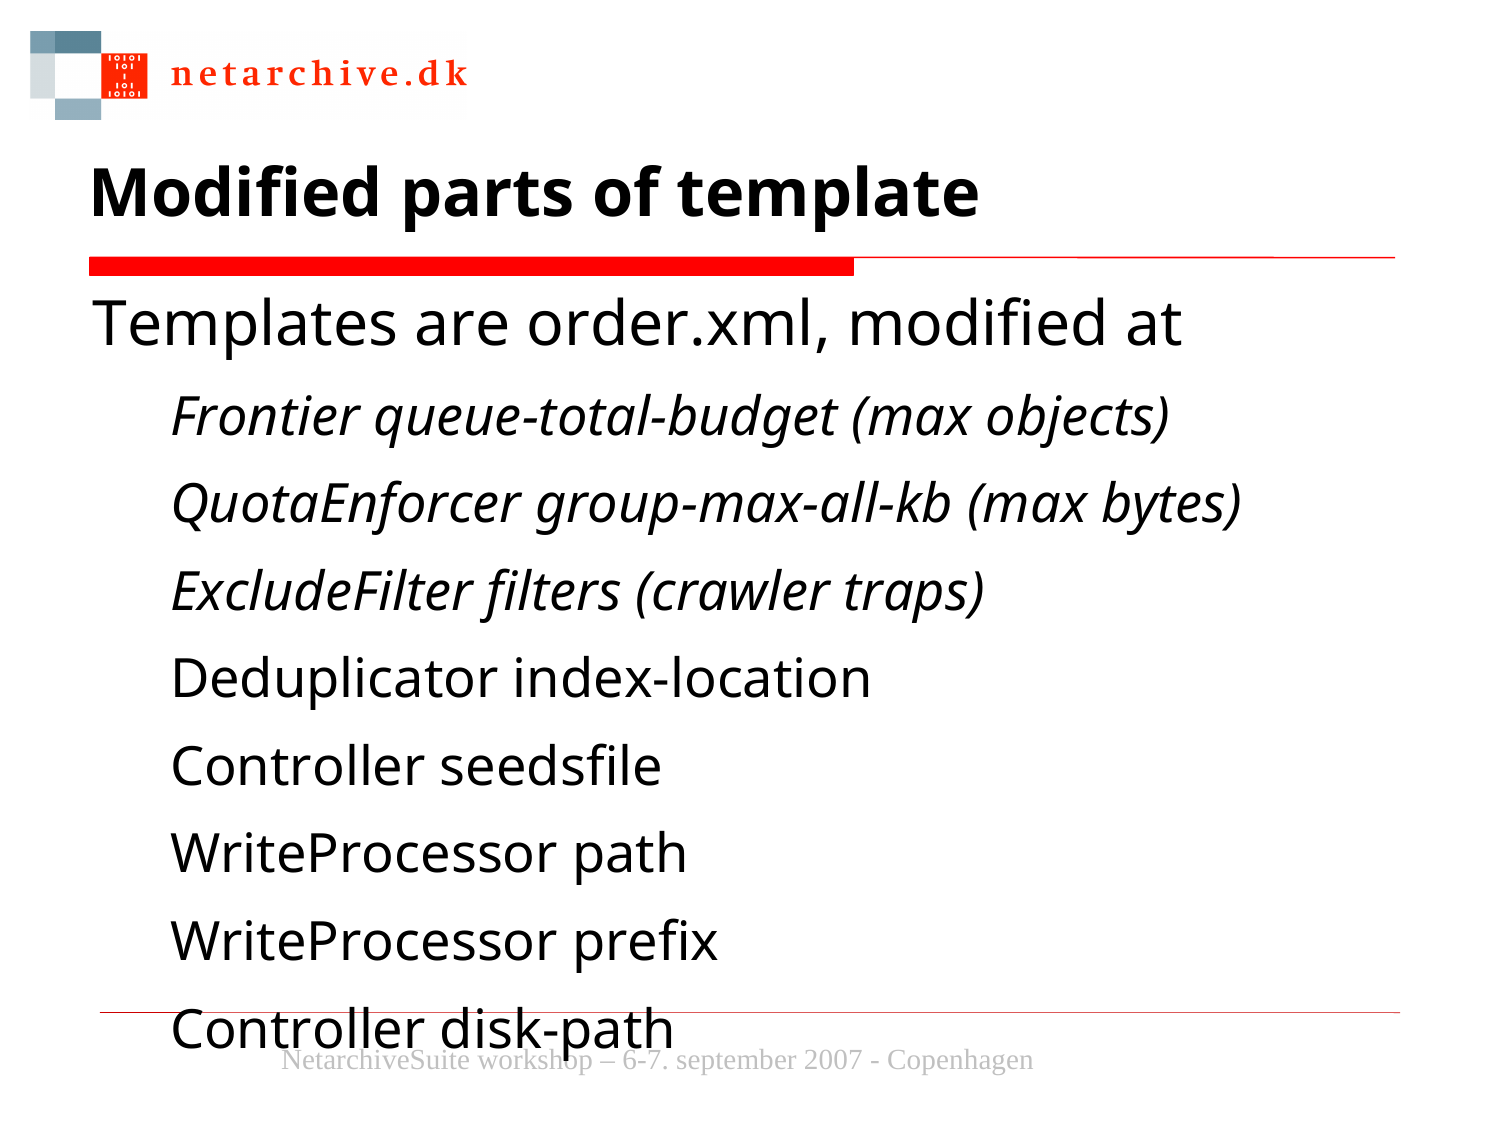

# Modified parts of template
Templates are order.xml, modified at
Frontier queue-total-budget (max objects)
QuotaEnforcer group-max-all-kb (max bytes)
ExcludeFilter filters (crawler traps)
Deduplicator index-location
Controller seedsfile
WriteProcessor path
WriteProcessor prefix
Controller disk-path